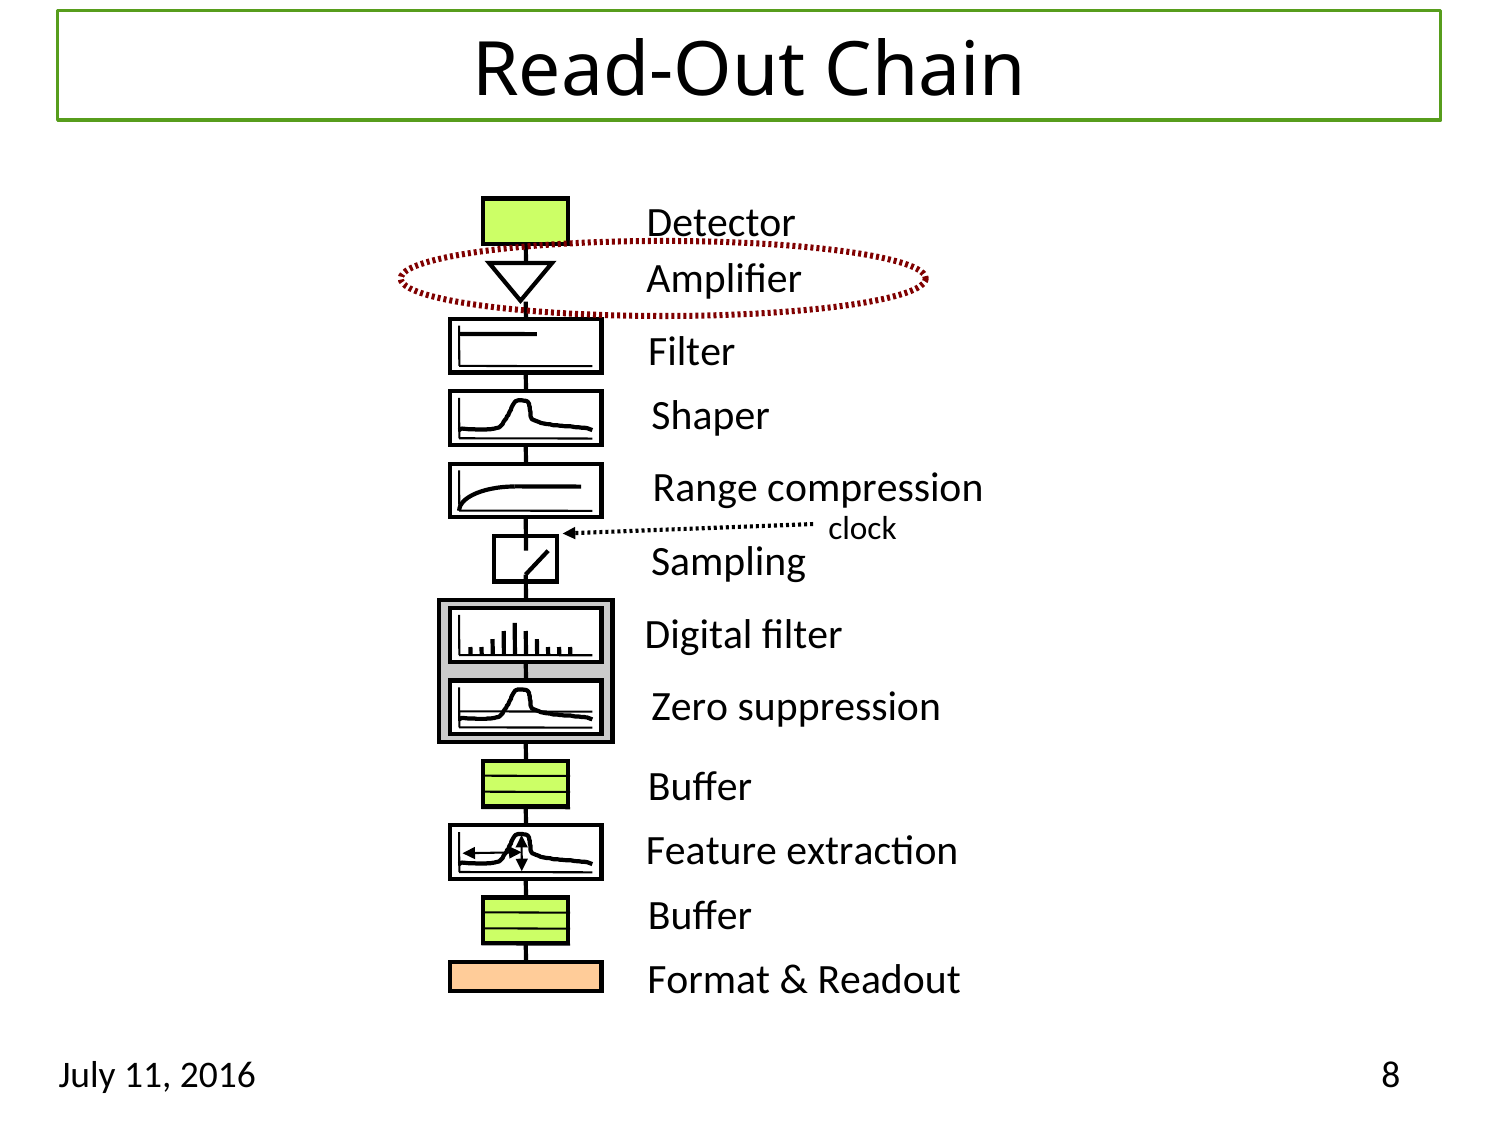

# Read-Out Chain
Detector
Amplifier
Filter
Shaper
Range compression
clock
Sampling
Digital filter
Zero suppression
Buffer
Feature extraction
Buffer
Format & Readout
8